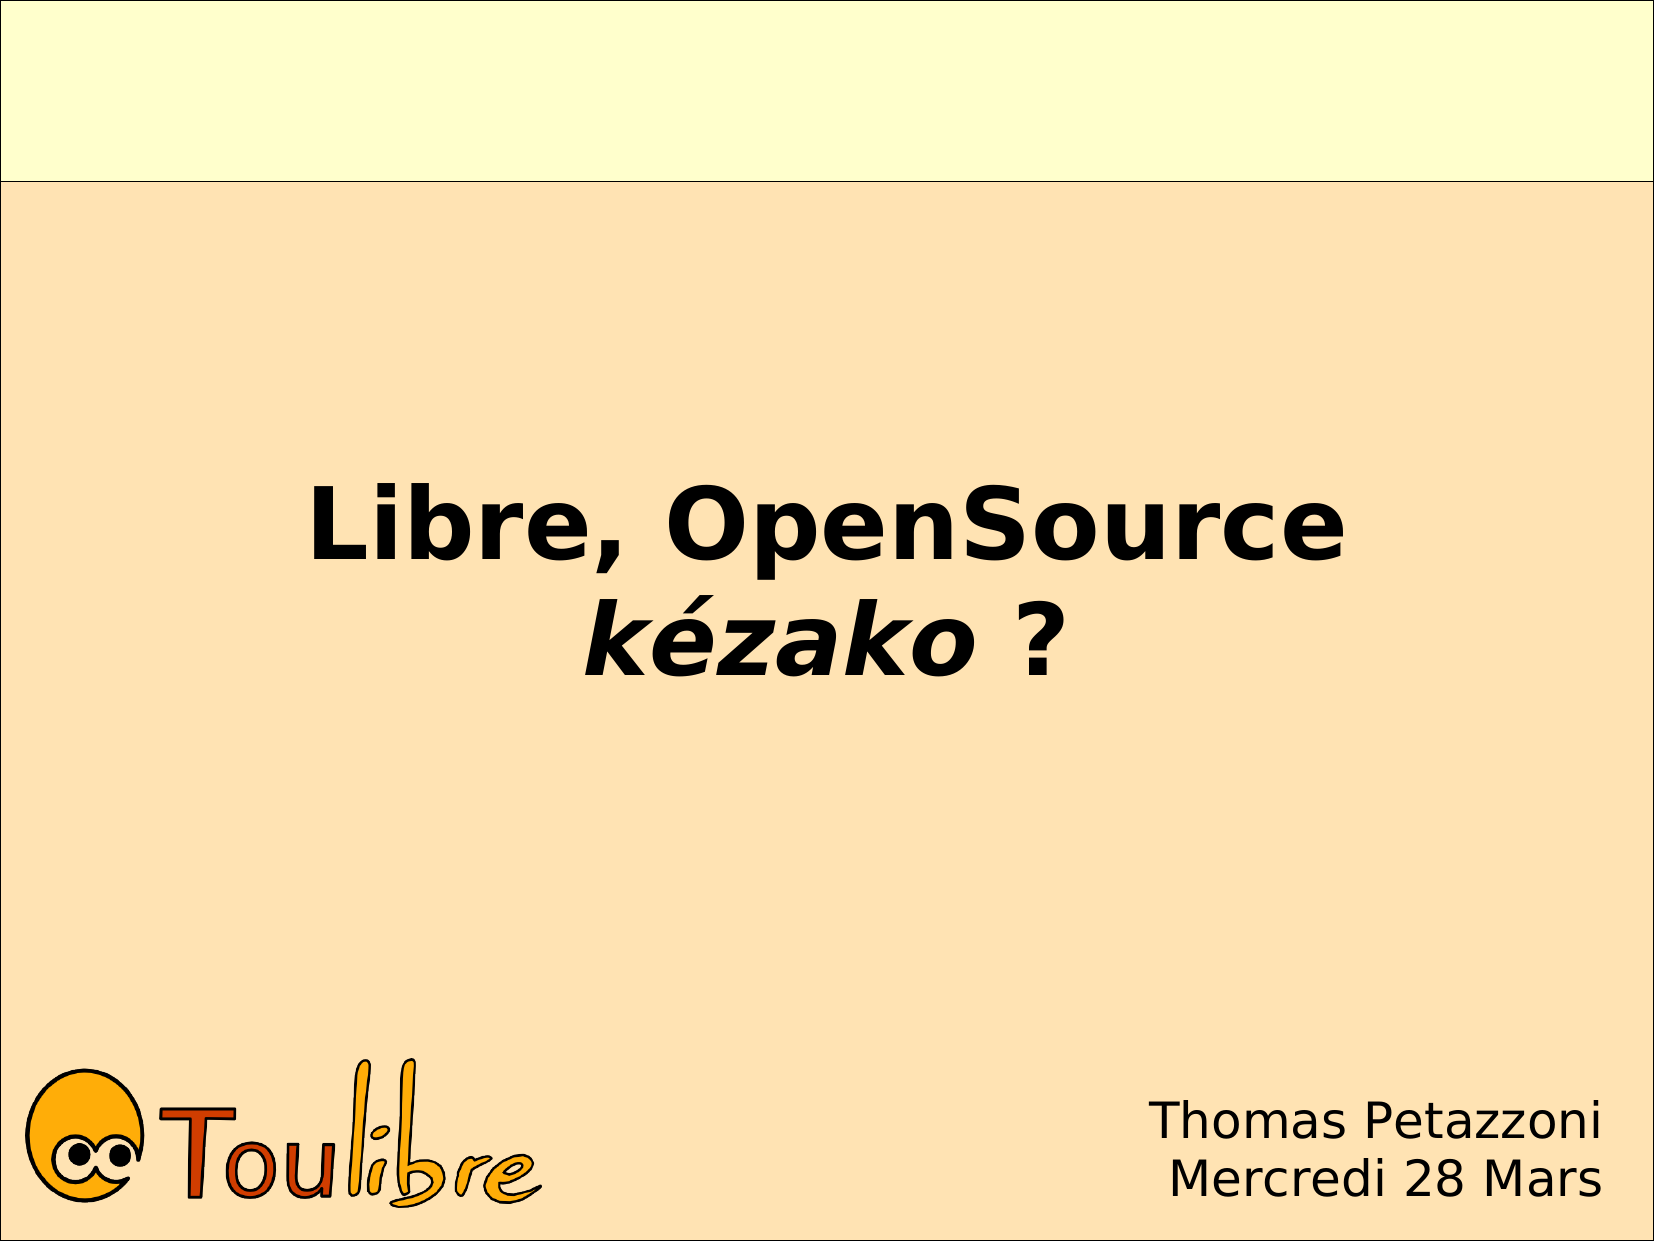

Libre, OpenSource
kézako ?
Thomas Petazzoni
Mercredi 28 Mars